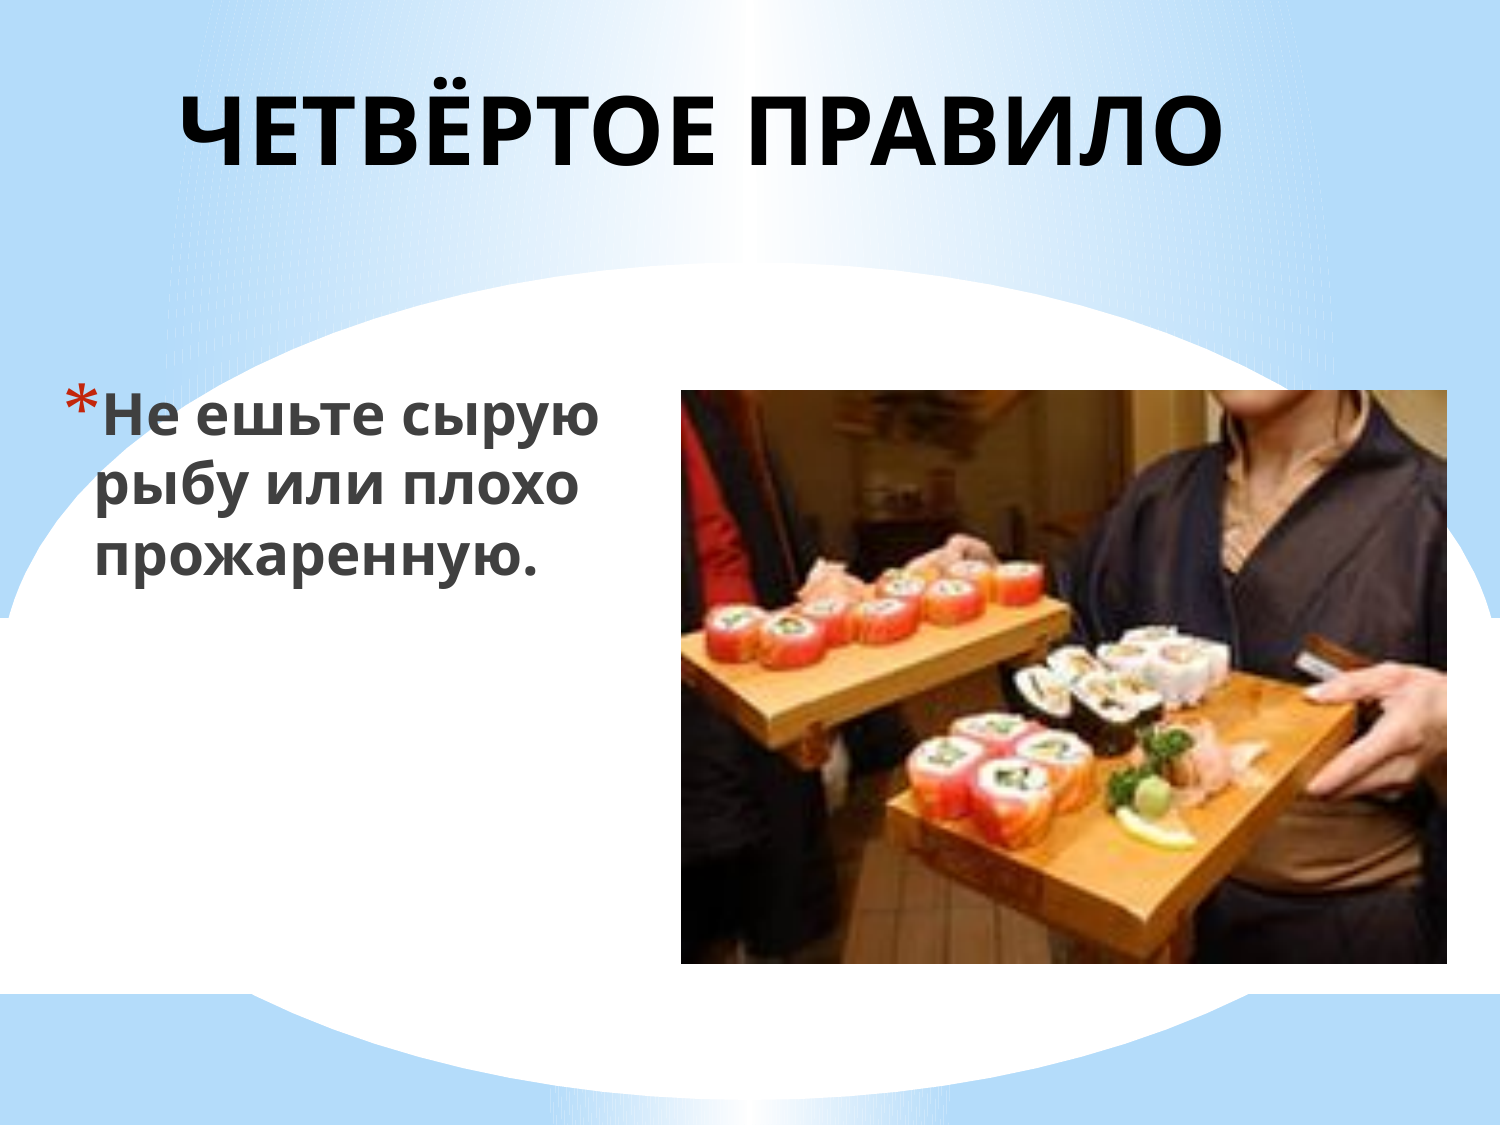

# ЧЕТВЁРТОЕ ПРАВИЛО
Не ешьте сырую рыбу или плохо прожаренную.